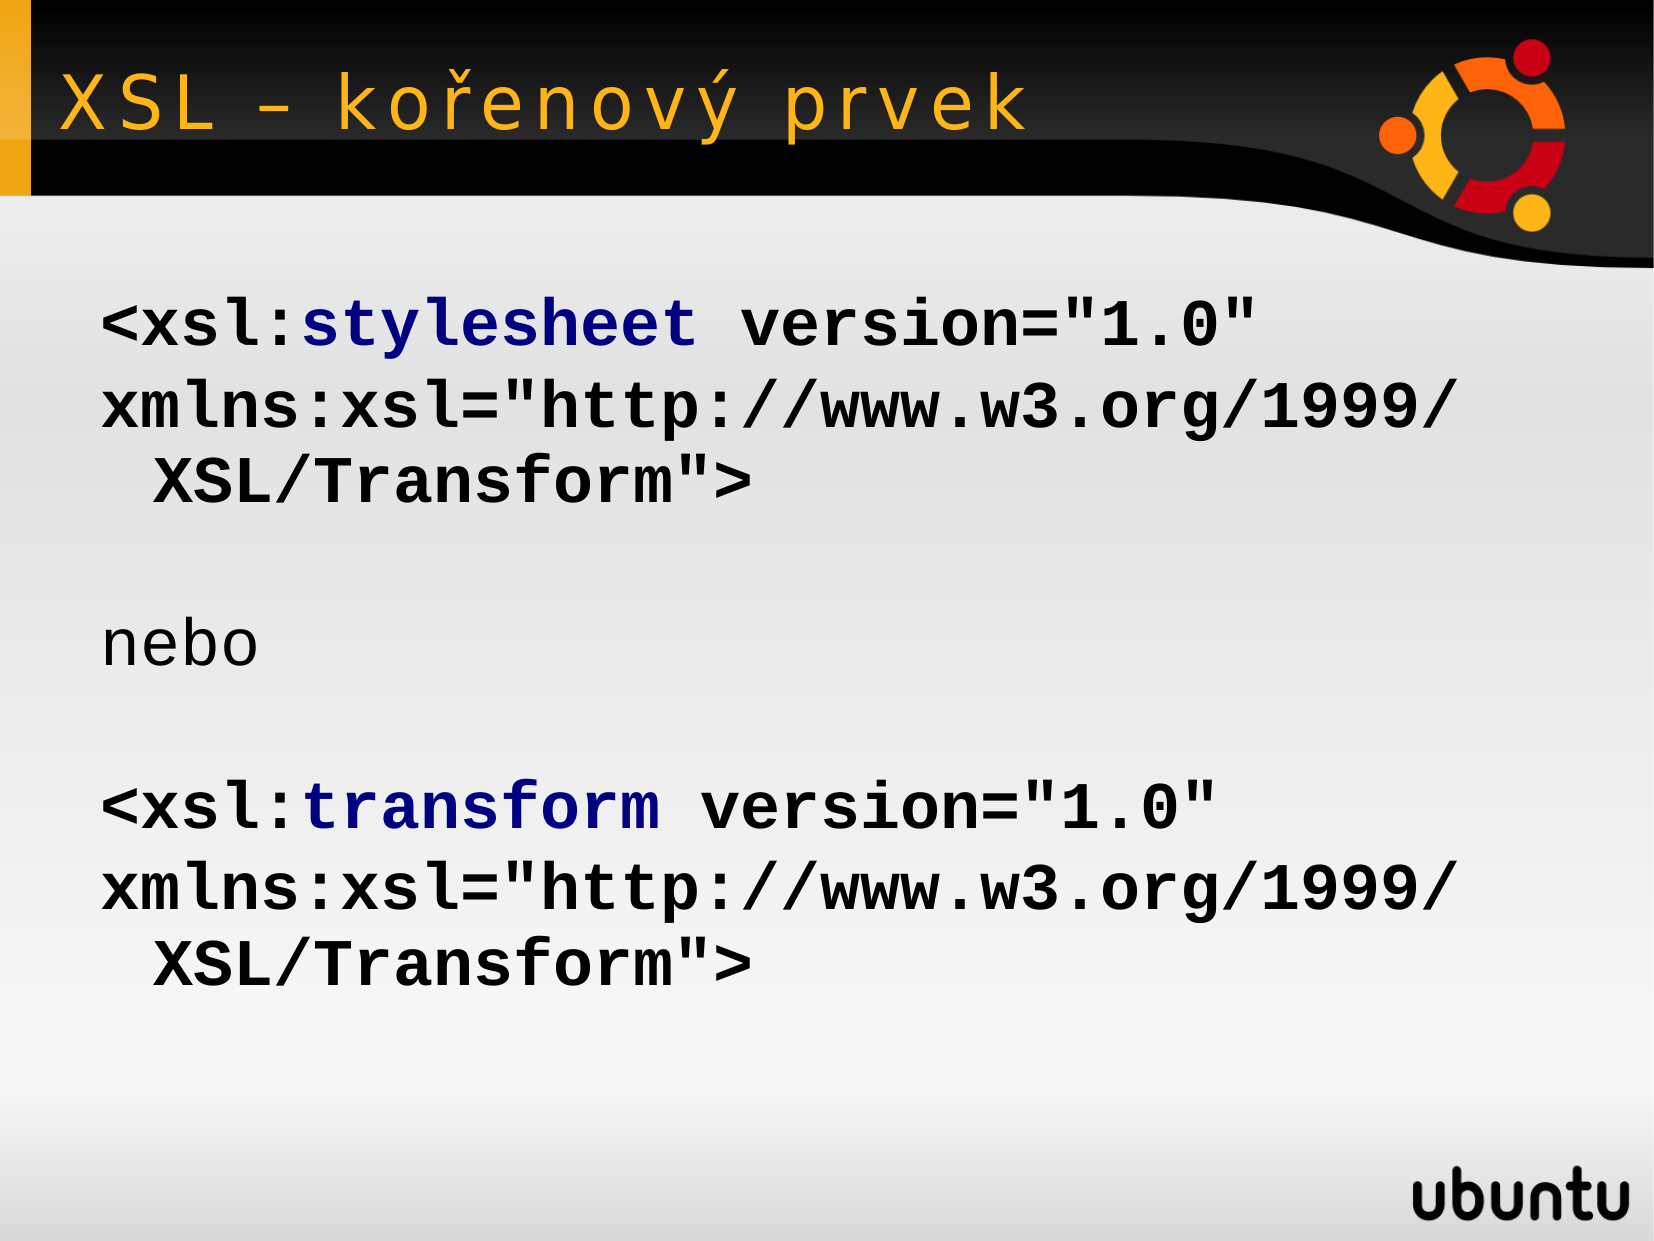

# XSL – kořenový prvek
<xsl:stylesheet version="1.0"
xmlns:xsl="http://www.w3.org/1999/XSL/Transform">
nebo
<xsl:transform version="1.0"
xmlns:xsl="http://www.w3.org/1999/XSL/Transform">